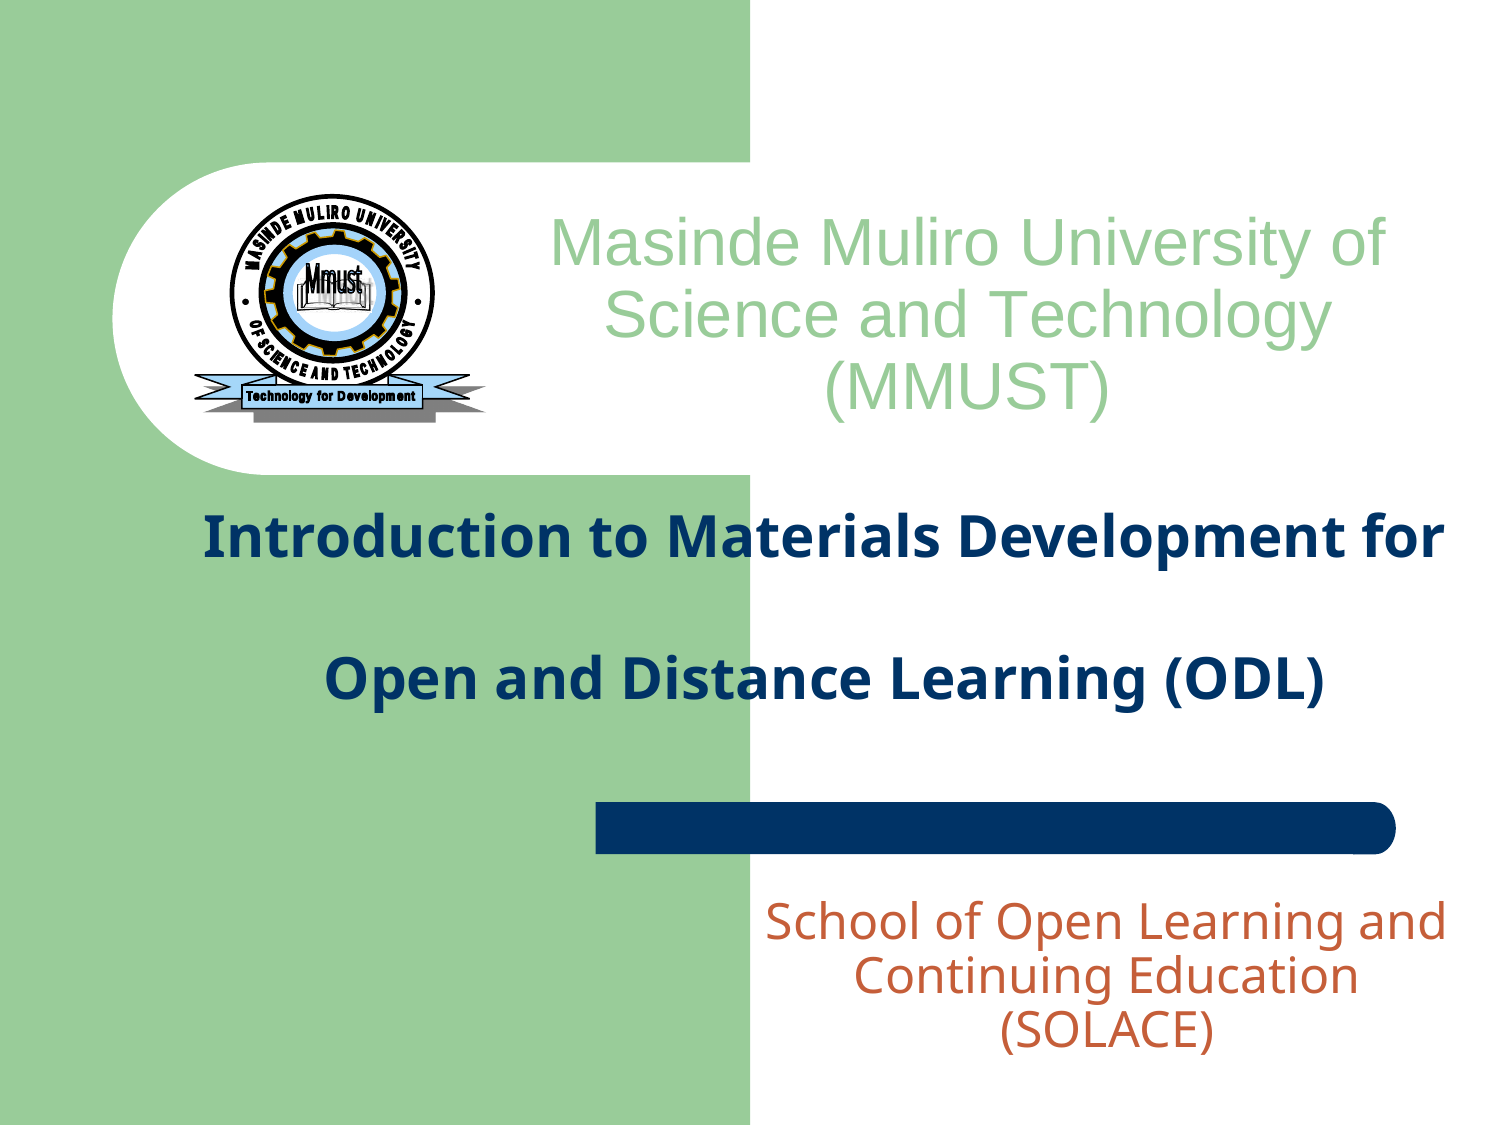

MASINDE MULIRO UNIVERSITY
OF SCIENCE AND TECHNOLOGY
Mmust
Technology for Development
Masinde Muliro University of Science and Technology (MMUST)
# Introduction to Materials Development for Open and Distance Learning (ODL)
School of Open Learning and Continuing Education (SOLACE)